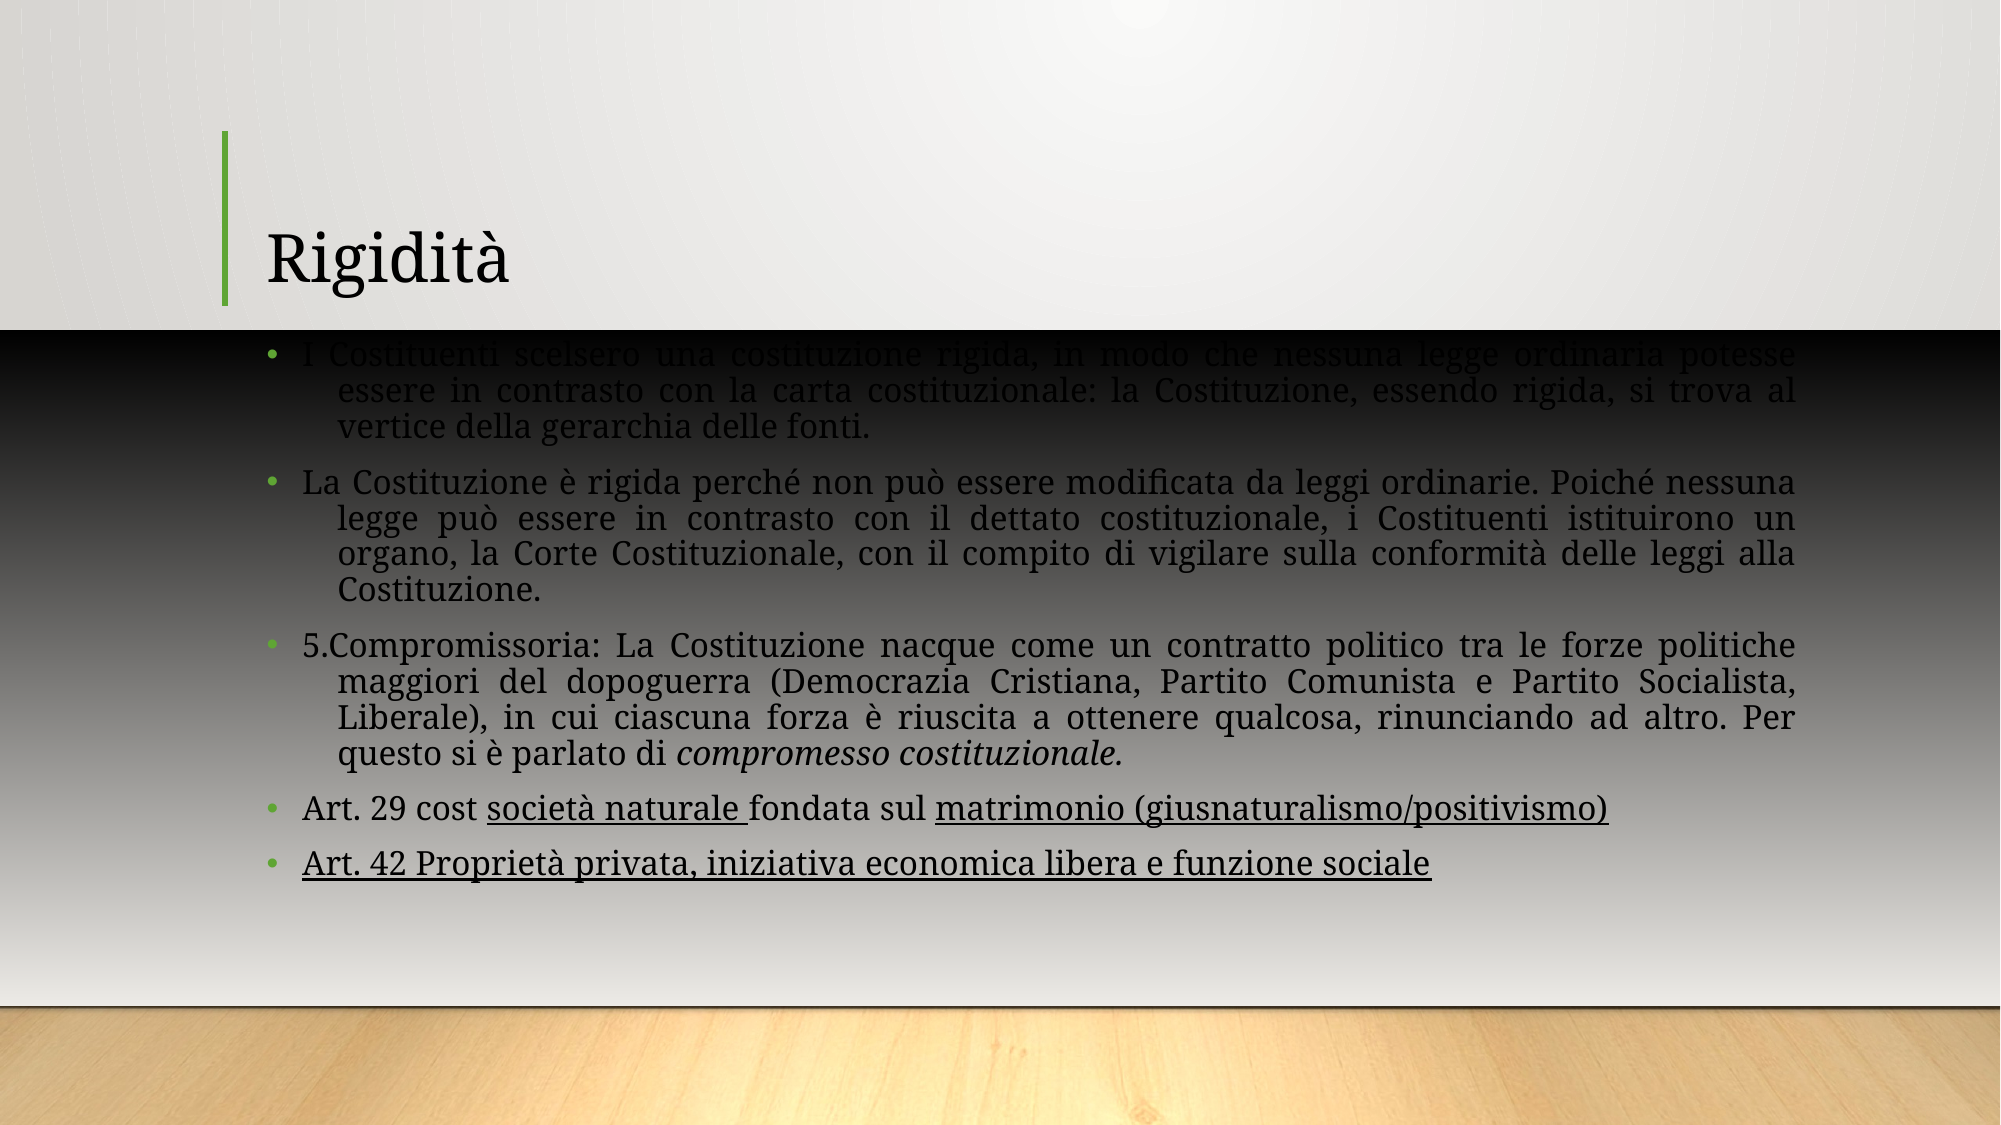

# Rigidità
I Costituenti scelsero una costituzione rigida, in modo che nessuna legge ordinaria potesse essere in contrasto con la carta costituzionale: la Costituzione, essendo rigida, si trova al vertice della gerarchia delle fonti.
La Costituzione è rigida perché non può essere modificata da leggi ordinarie. Poiché nessuna legge può essere in contrasto con il dettato costituzionale, i Costituenti istituirono un organo, la Corte Costituzionale, con il compito di vigilare sulla conformità delle leggi alla Costituzione.
5.Compromissoria: La Costituzione nacque come un contratto politico tra le forze politiche maggiori del dopoguerra (Democrazia Cristiana, Partito Comunista e Partito Socialista, Liberale), in cui ciascuna forza è riuscita a ottenere qualcosa, rinunciando ad altro. Per questo si è parlato di compromesso costituzionale.
Art. 29 cost società naturale fondata sul matrimonio (giusnaturalismo/positivismo)
Art. 42 Proprietà privata, iniziativa economica libera e funzione sociale